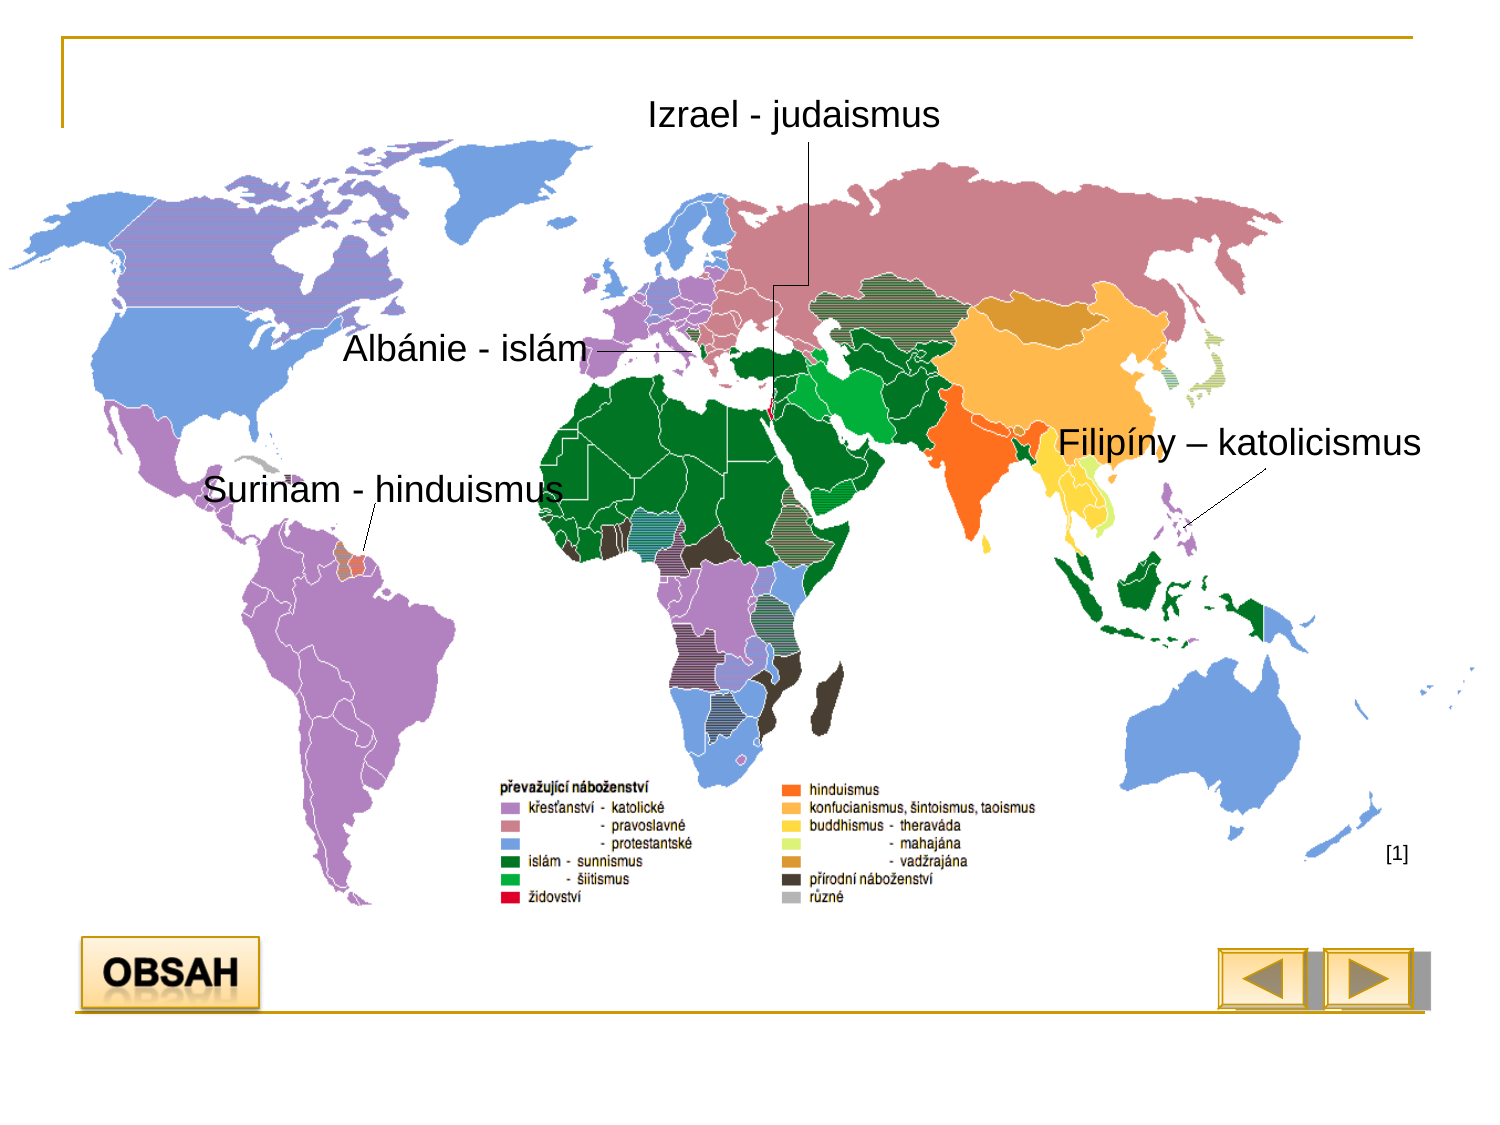

Izrael - judaismus
Albánie - islám
Filipíny – katolicismus
Surinam - hinduismus
[1]